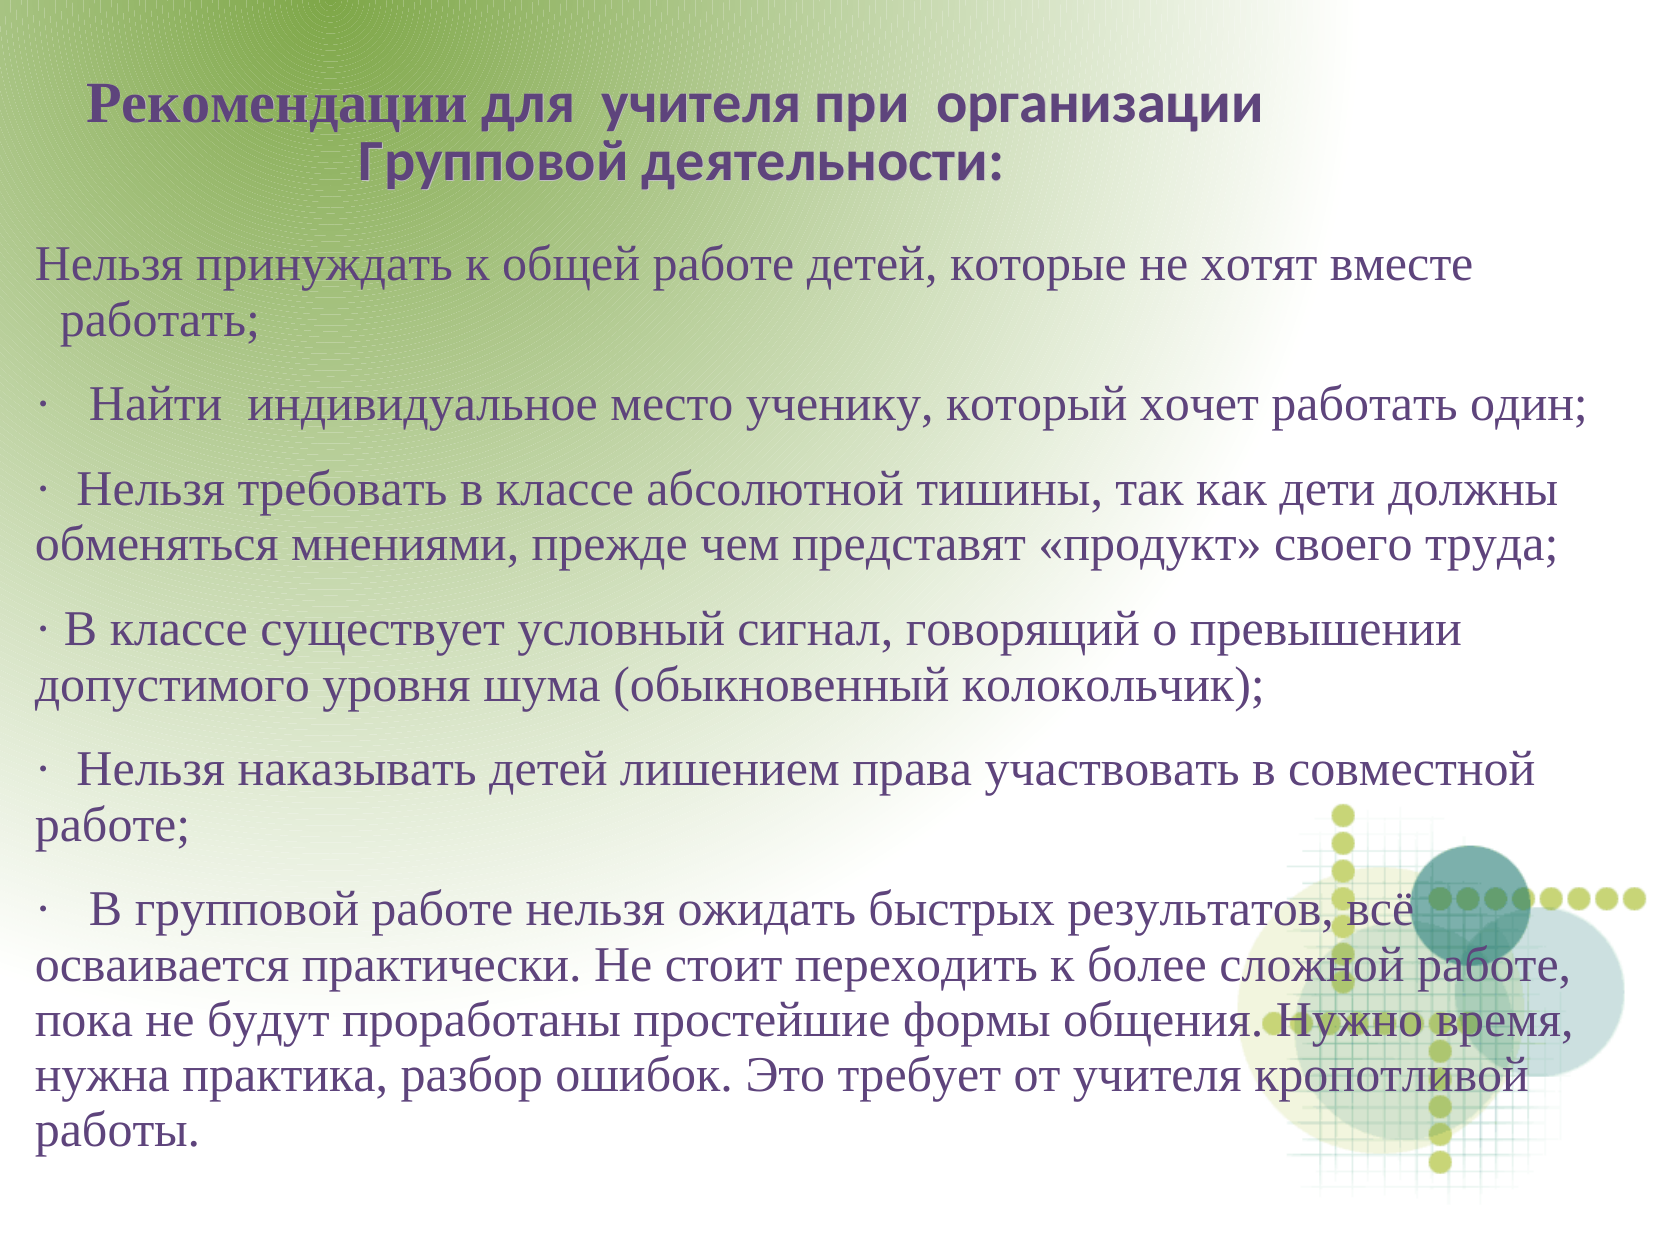

# Рекомендации для учителя при организации Групповой деятельности:
Нельзя принуждать к общей работе детей, которые не хотят вместе   работать;
·   Найти индивидуальное место ученику, который хочет работать один;
·  Нельзя требовать в классе абсолютной тишины, так как дети должны обменяться мнениями, прежде чем представят «продукт» своего труда;
· В классе существует условный сигнал, говорящий о превышении допустимого уровня шума (обыкновенный колокольчик);
·  Нельзя наказывать детей лишением права участвовать в совместной работе;
·   В групповой работе нельзя ожидать быстрых результатов, всё осваивается практически. Не стоит переходить к более сложной работе, пока не будут проработаны простейшие формы общения. Нужно время, нужна практика, разбор ошибок. Это требует от учителя кропотливой работы.